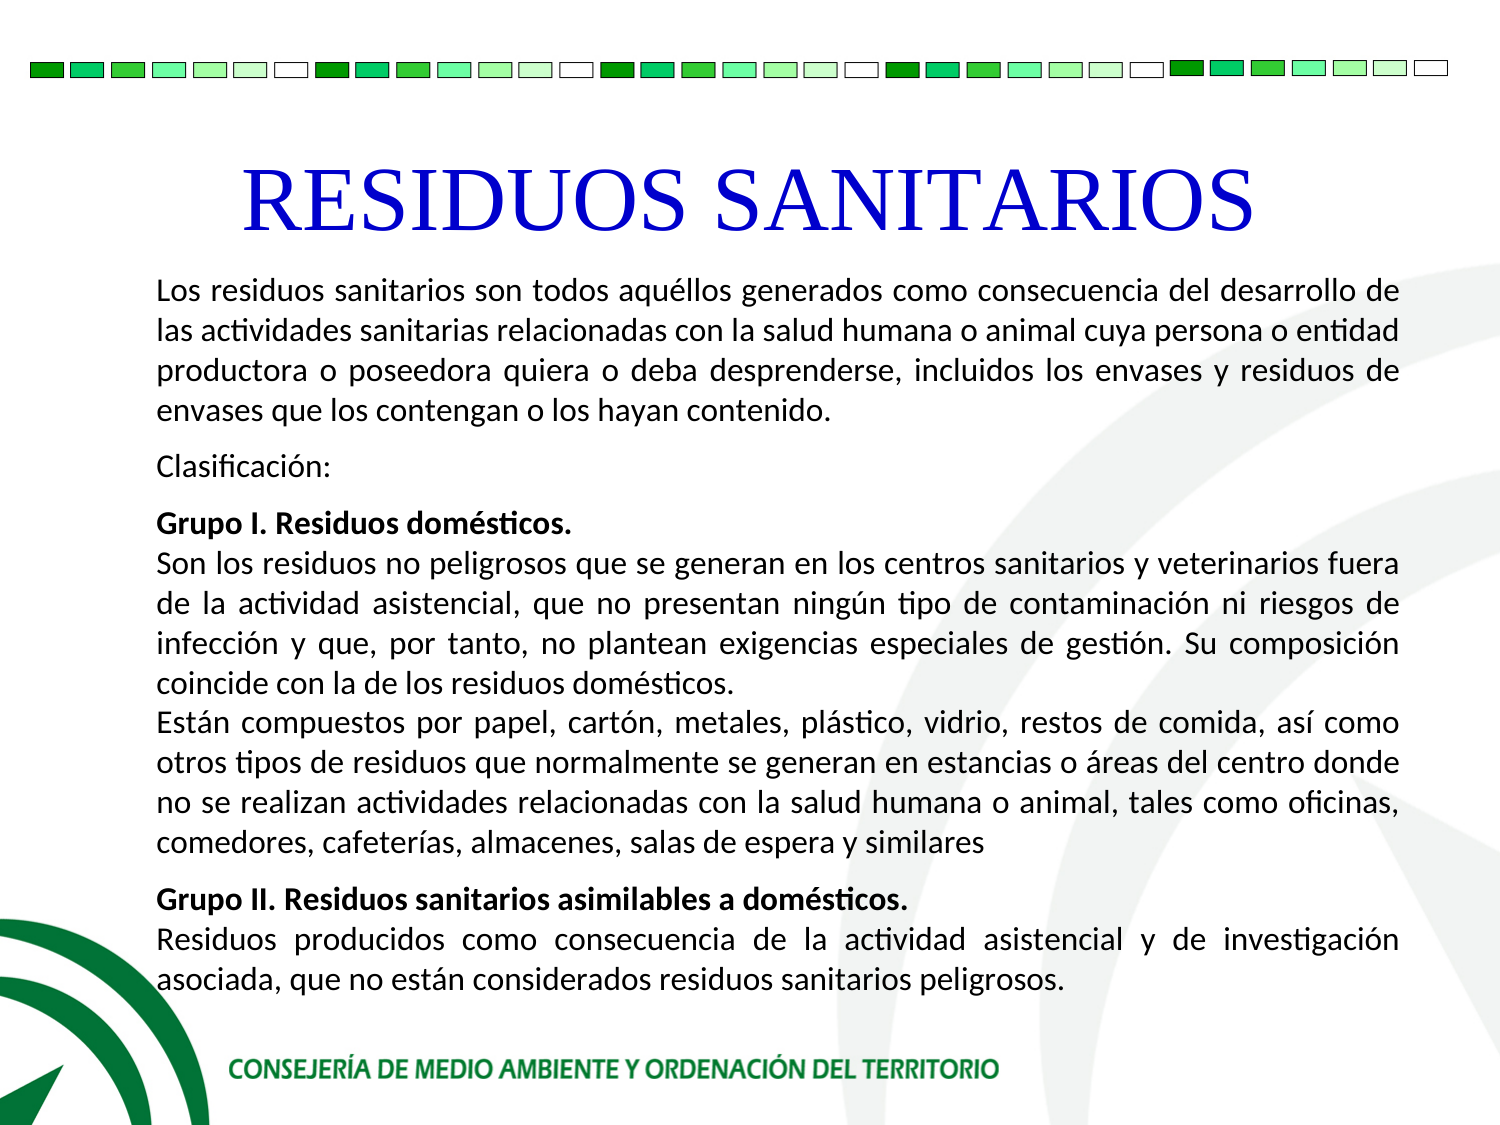

# RESIDUOS SANITARIOS
Los residuos sanitarios son todos aquéllos generados como consecuencia del desarrollo de las actividades sanitarias relacionadas con la salud humana o animal cuya persona o entidad productora o poseedora quiera o deba desprenderse, incluidos los envases y residuos de envases que los contengan o los hayan contenido.
Clasificación:
Grupo I. Residuos domésticos.
Son los residuos no peligrosos que se generan en los centros sanitarios y veterinarios fuera de la actividad asistencial, que no presentan ningún tipo de contaminación ni riesgos de infección y que, por tanto, no plantean exigencias especiales de gestión. Su composición coincide con la de los residuos domésticos.
Están compuestos por papel, cartón, metales, plástico, vidrio, restos de comida, así como otros tipos de residuos que normalmente se generan en estancias o áreas del centro donde no se realizan actividades relacionadas con la salud humana o animal, tales como oficinas, comedores, cafeterías, almacenes, salas de espera y similares
Grupo II. Residuos sanitarios asimilables a domésticos.
Residuos producidos como consecuencia de la actividad asistencial y de investigación asociada, que no están considerados residuos sanitarios peligrosos.